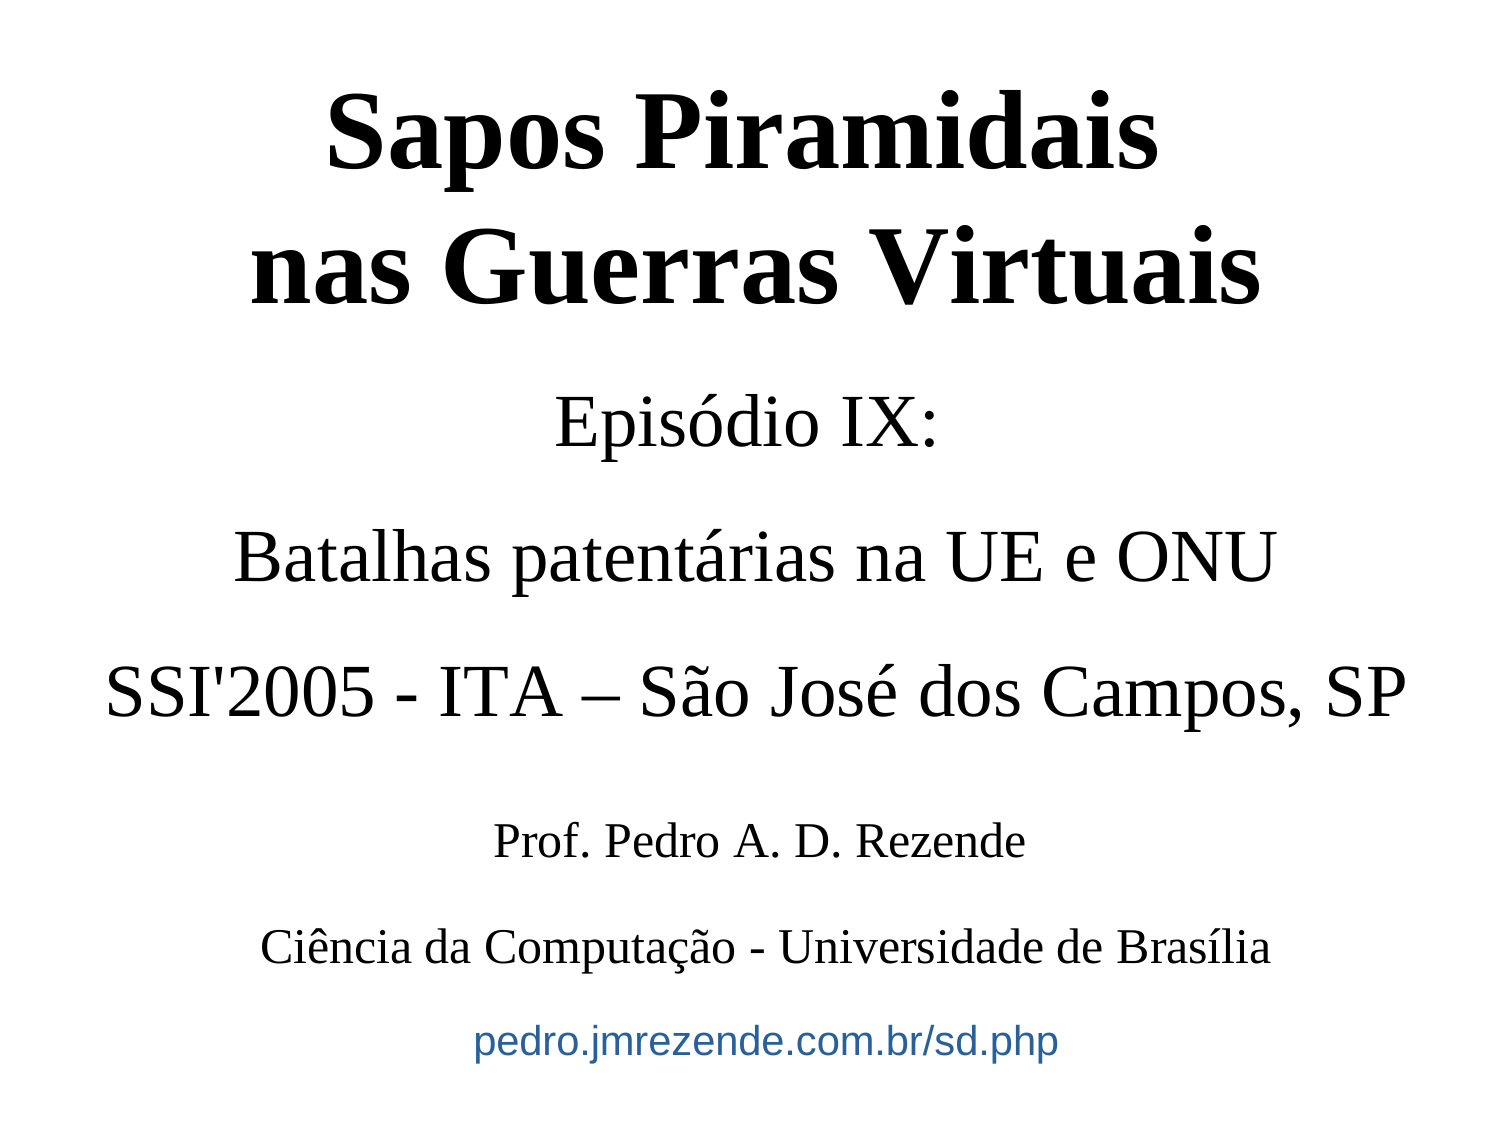

# Sapos Piramidais nas Guerras Virtuais Episódio IX: Batalhas patentárias na UE e ONU SSI'2005 - ITA – São José dos Campos, SP
Prof. Pedro A. D. Rezende
Ciência da Computação - Universidade de Brasília
pedro.jmrezende.com.br/sd.php